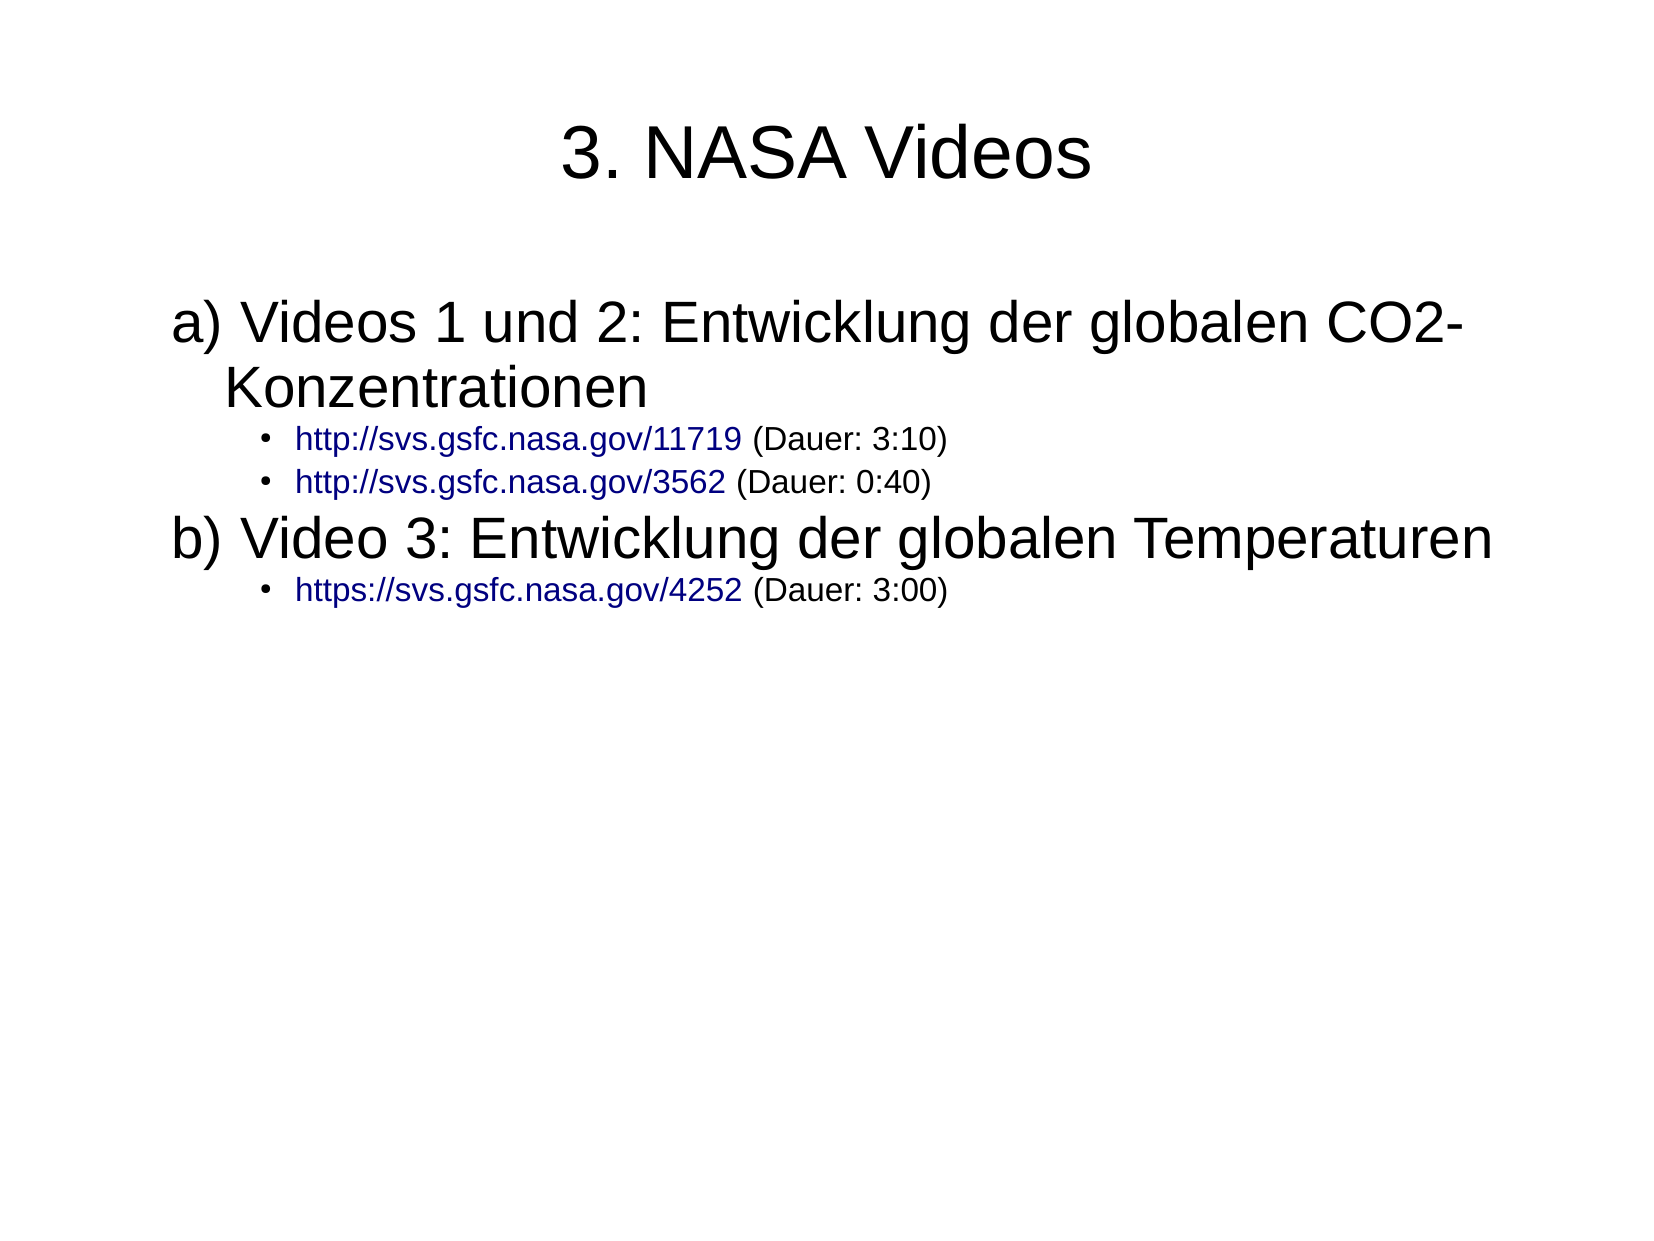

# 3. NASA Videos
 Videos 1 und 2: Entwicklung der globalen CO2-Konzentrationen
http://svs.gsfc.nasa.gov/11719 (Dauer: 3:10)
http://svs.gsfc.nasa.gov/3562 (Dauer: 0:40)
 Video 3: Entwicklung der globalen Temperaturen
https://svs.gsfc.nasa.gov/4252 (Dauer: 3:00)